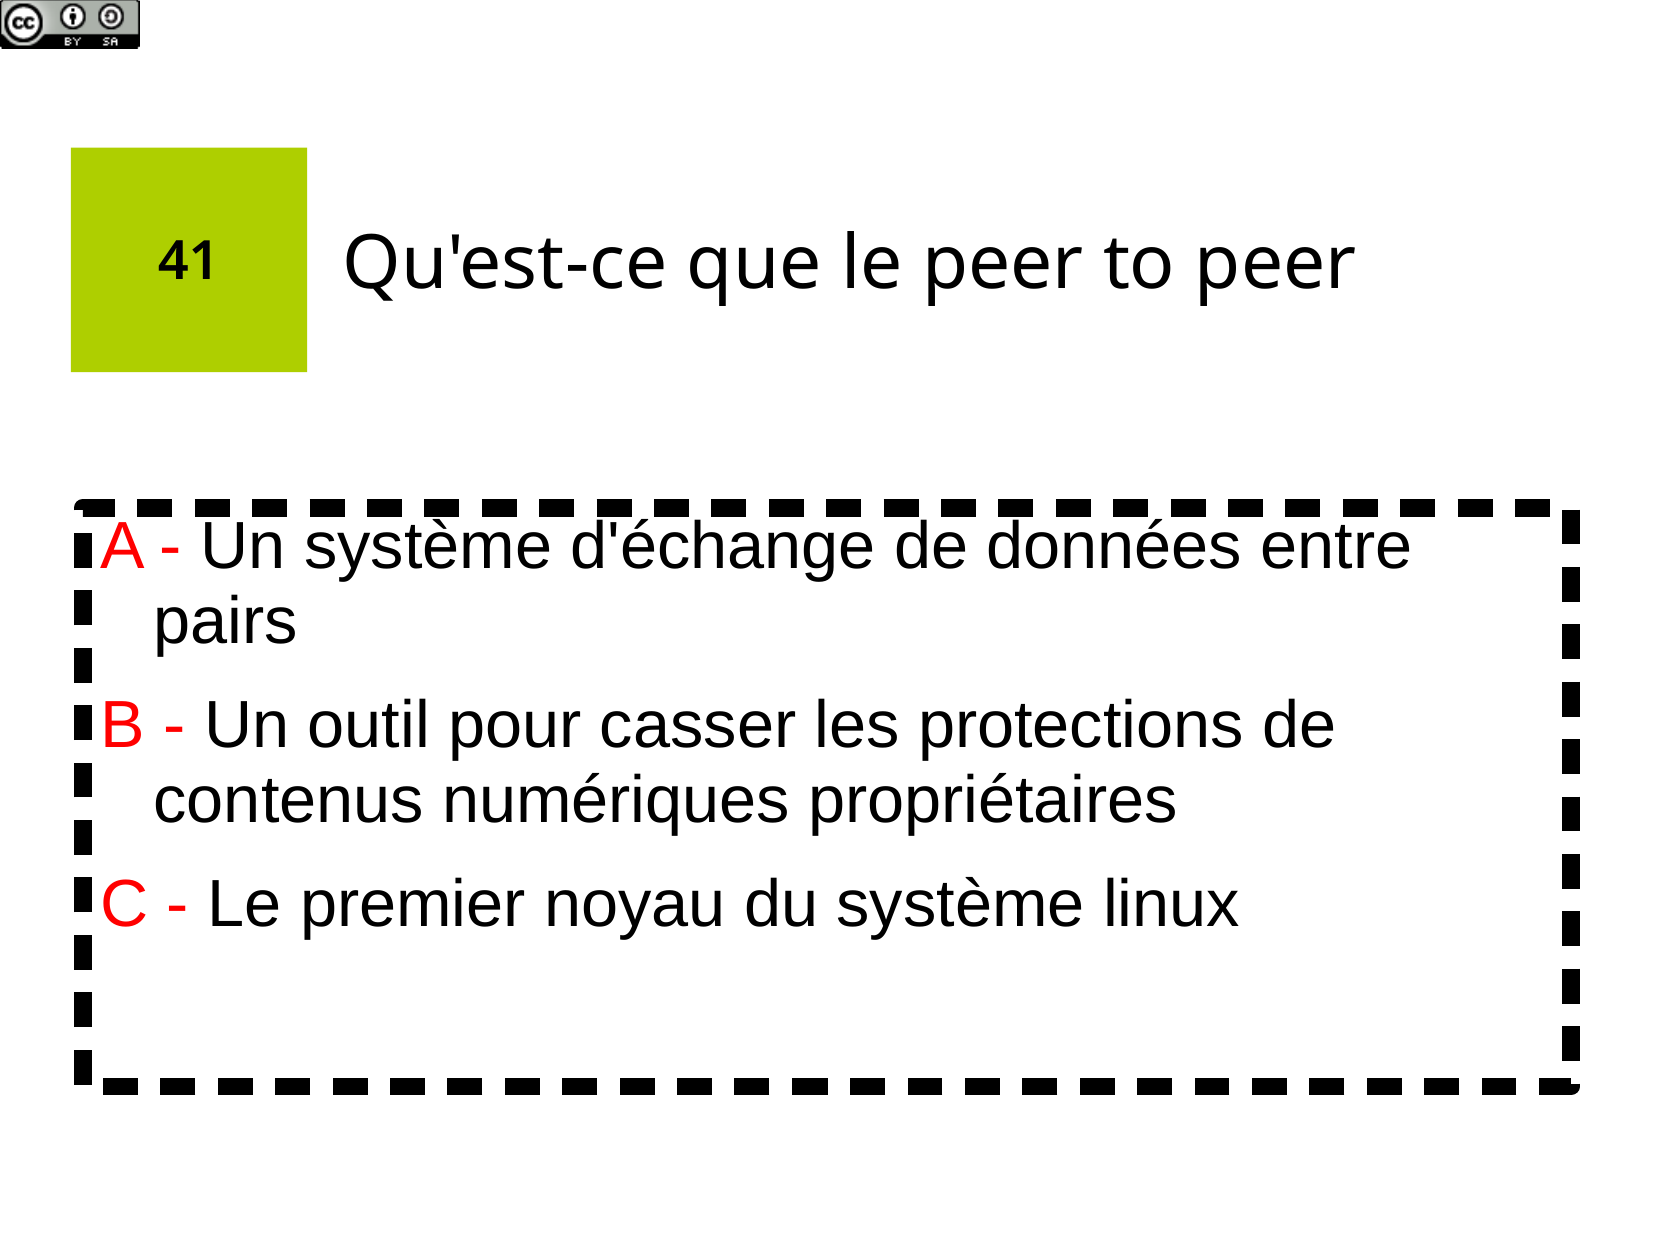

# Qu'est-ce que le peer to peer
41
Un système d'échange de données entre pairs
Un outil pour casser les protections de contenus numériques propriétaires
Le premier noyau du système linux